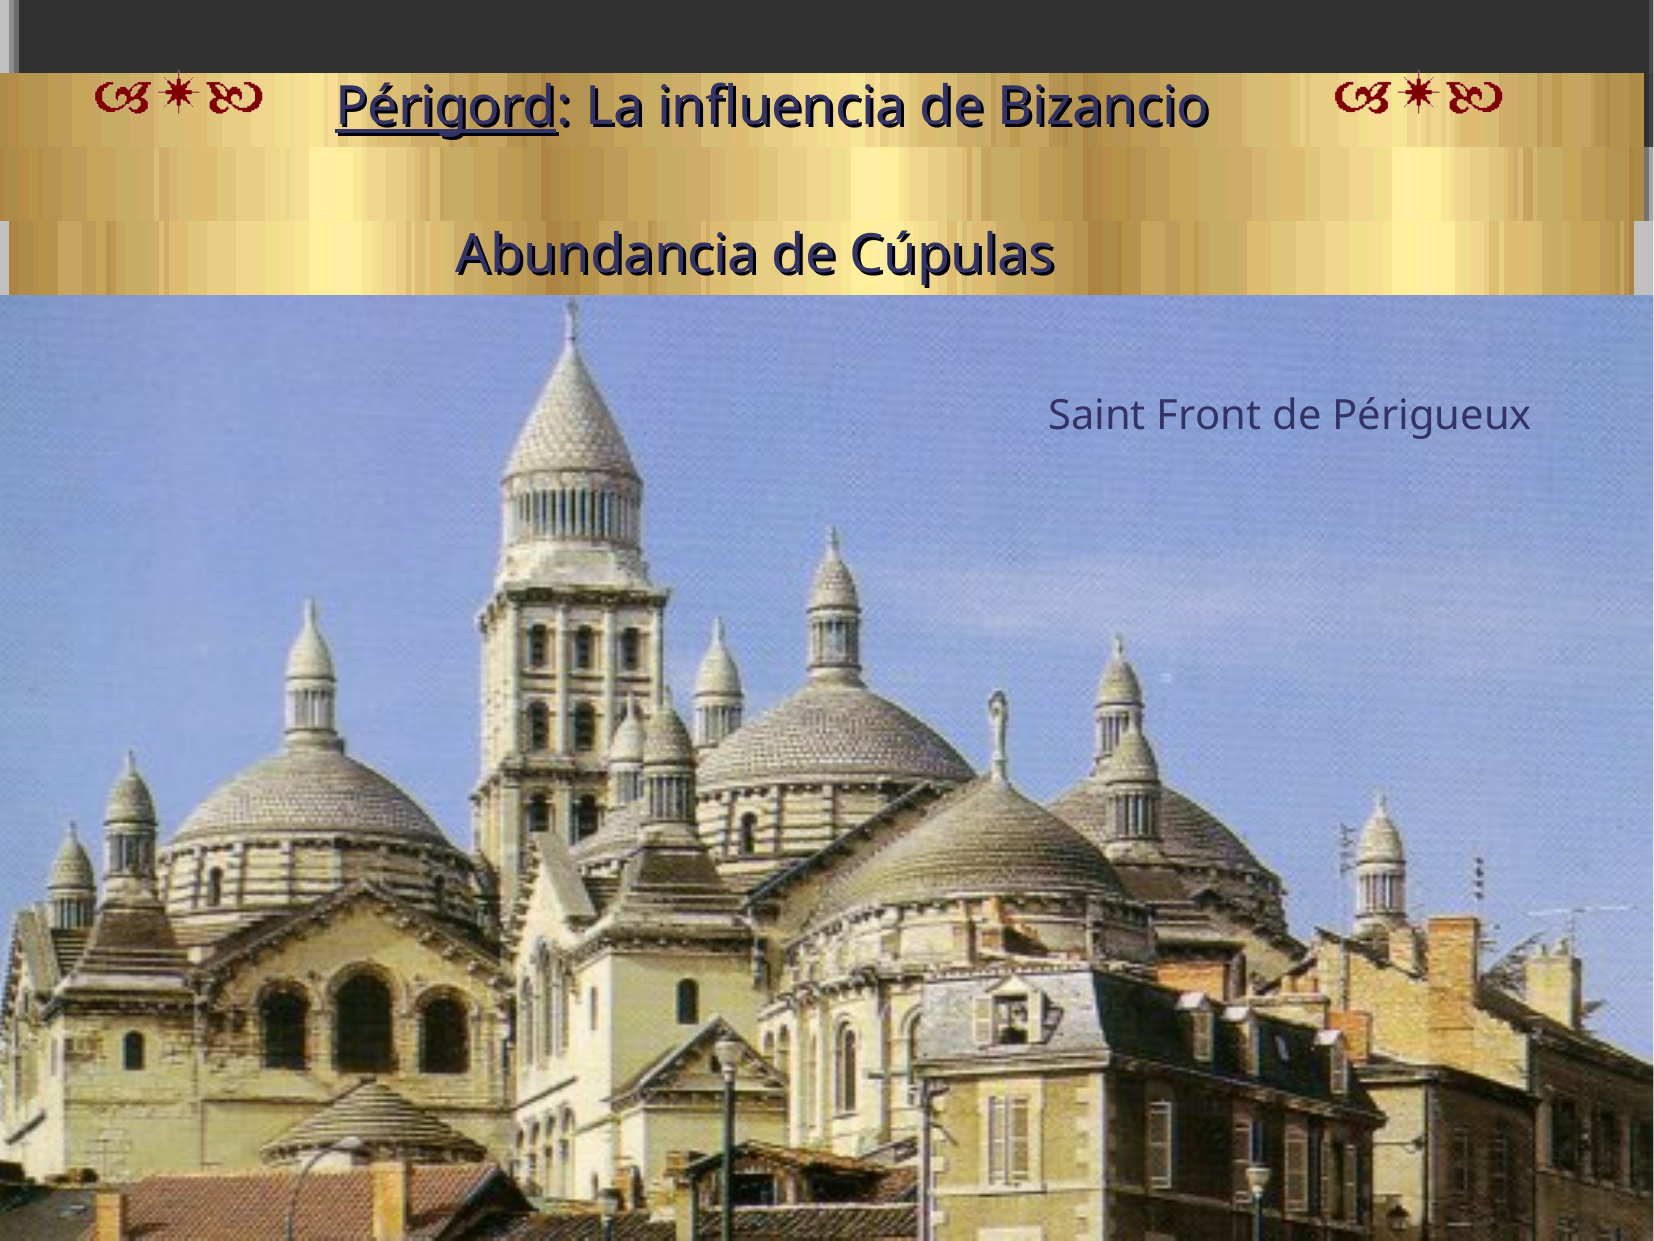

Périgord: La influencia de Bizancio
Abundancia de Cúpulas
Saint Front de Périgueux